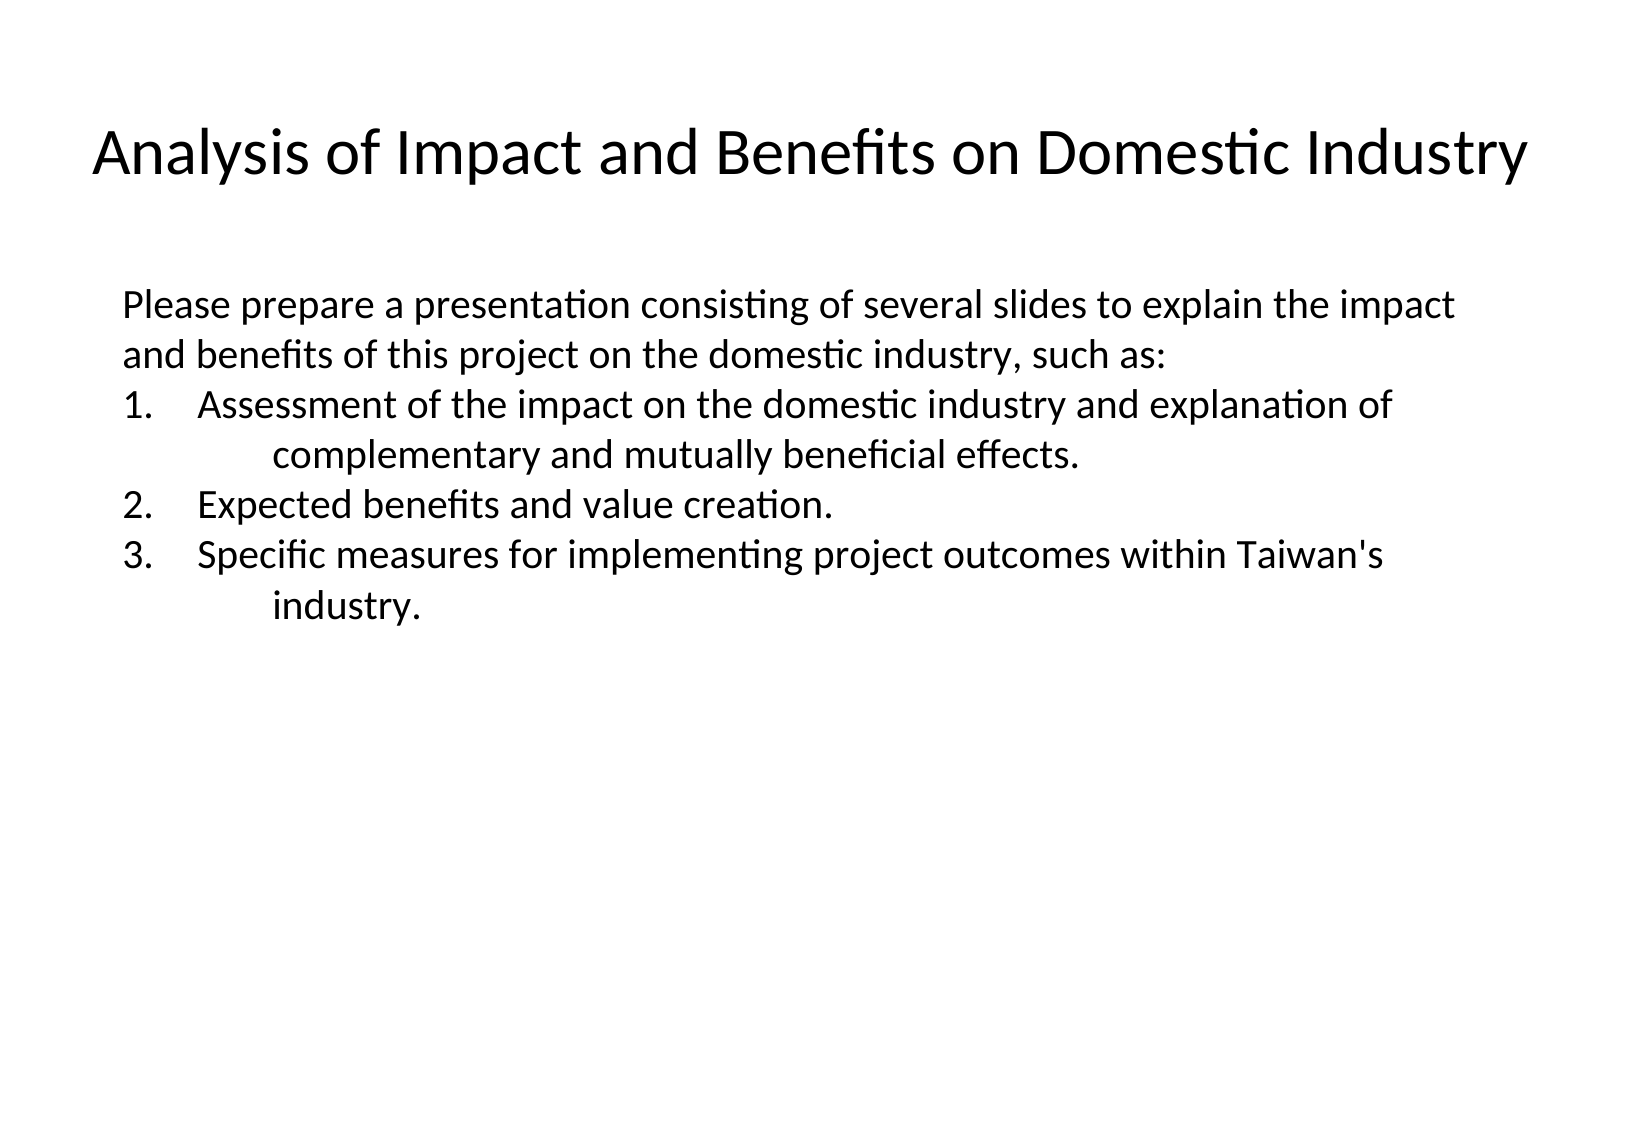

# Analysis of Impact and Benefits on Domestic Industry
Please prepare a presentation consisting of several slides to explain the impact and benefits of this project on the domestic industry, such as:
Assessment of the impact on the domestic industry and explanation of complementary and mutually beneficial effects.
Expected benefits and value creation.
Specific measures for implementing project outcomes within Taiwan's industry.